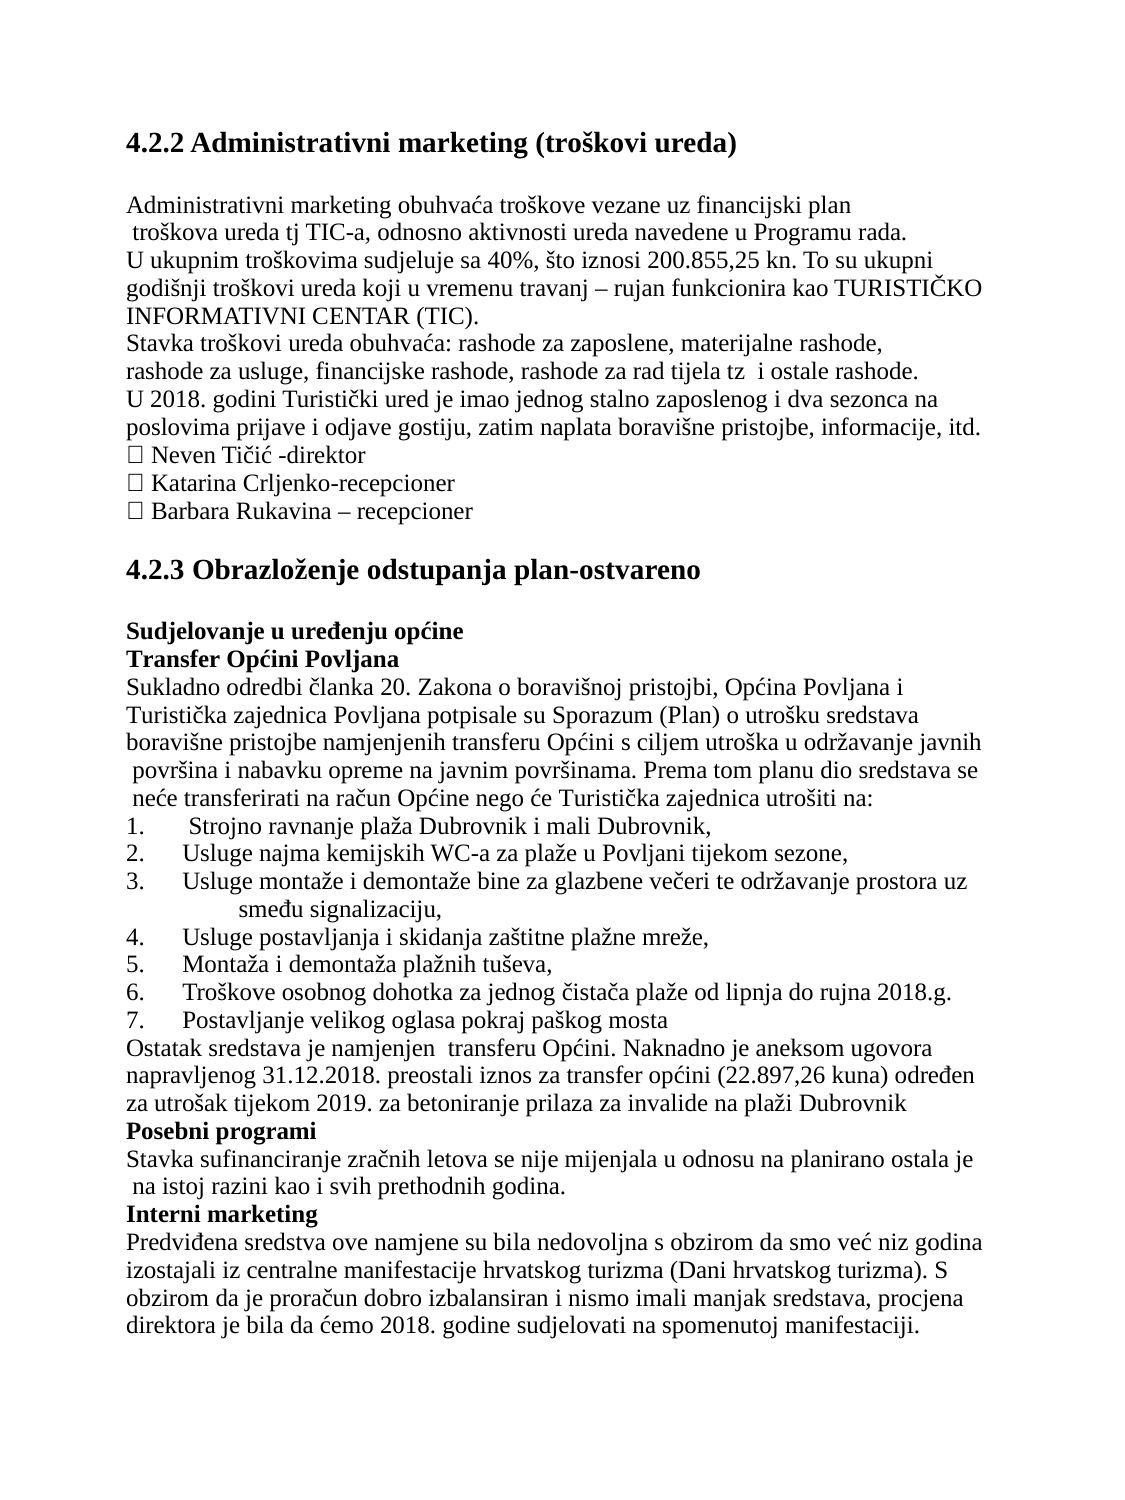

4.2.2 Administrativni marketing (troškovi ureda)
Administrativni marketing obuhvaća troškove vezane uz financijski plan
 troškova ureda tj TIC-a, odnosno aktivnosti ureda navedene u Programu rada.
U ukupnim troškovima sudjeluje sa 40%, što iznosi 200.855,25 kn. To su ukupni
godišnji troškovi ureda koji u vremenu travanj – rujan funkcionira kao TURISTIČKO
INFORMATIVNI CENTAR (TIC).
Stavka troškovi ureda obuhvaća: rashode za zaposlene, materijalne rashode,
rashode za usluge, financijske rashode, rashode za rad tijela tz i ostale rashode.
U 2018. godini Turistički ured je imao jednog stalno zaposlenog i dva sezonca na
poslovima prijave i odjave gostiju, zatim naplata boravišne pristojbe, informacije, itd.
 Neven Tičić -direktor
 Katarina Crljenko-recepcioner
 Barbara Rukavina – recepcioner
4.2.3 Obrazloženje odstupanja plan-ostvareno
Sudjelovanje u uređenju općine
Transfer Općini Povljana
Sukladno odredbi članka 20. Zakona o boravišnoj pristojbi, Općina Povljana i
Turistička zajednica Povljana potpisale su Sporazum (Plan) o utrošku sredstava
boravišne pristojbe namjenjenih transferu Općini s ciljem utroška u održavanje javnih
 površina i nabavku opreme na javnim površinama. Prema tom planu dio sredstava se
 neće transferirati na račun Općine nego će Turistička zajednica utrošiti na:
 Strojno ravnanje plaža Dubrovnik i mali Dubrovnik,
Usluge najma kemijskih WC-a za plaže u Povljani tijekom sezone,
Usluge montaže i demontaže bine za glazbene večeri te održavanje prostora uz smeđu signalizaciju,
Usluge postavljanja i skidanja zaštitne plažne mreže,
Montaža i demontaža plažnih tuševa,
Troškove osobnog dohotka za jednog čistača plaže od lipnja do rujna 2018.g.
Postavljanje velikog oglasa pokraj paškog mosta
Ostatak sredstava je namjenjen transferu Općini. Naknadno je aneksom ugovora napravljenog 31.12.2018. preostali iznos za transfer općini (22.897,26 kuna) određen za utrošak tijekom 2019. za betoniranje prilaza za invalide na plaži Dubrovnik
Posebni programi
Stavka sufinanciranje zračnih letova se nije mijenjala u odnosu na planirano ostala je
 na istoj razini kao i svih prethodnih godina.
Interni marketing
Predviđena sredstva ove namjene su bila nedovoljna s obzirom da smo već niz godina
izostajali iz centralne manifestacije hrvatskog turizma (Dani hrvatskog turizma). S
obzirom da je proračun dobro izbalansiran i nismo imali manjak sredstava, procjena
direktora je bila da ćemo 2018. godine sudjelovati na spomenutoj manifestaciji.